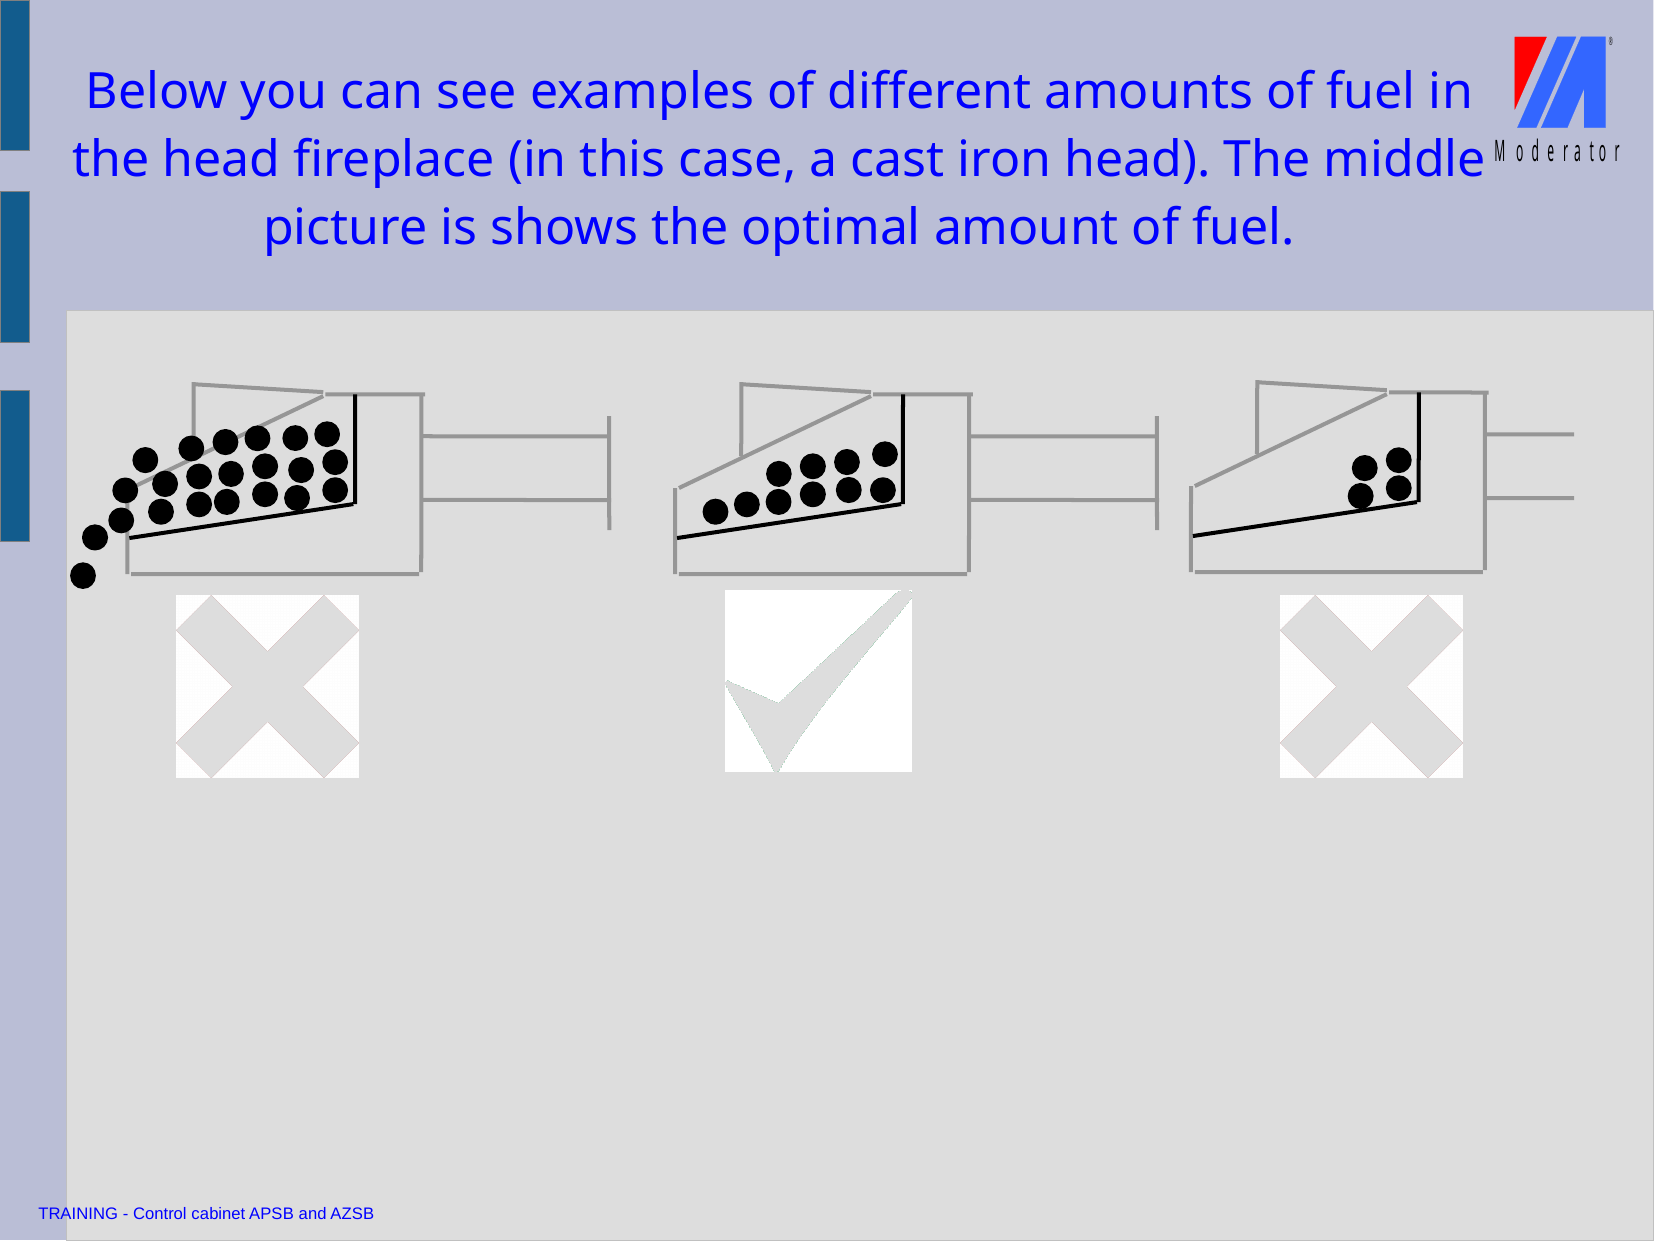

Below you can see examples of different amounts of fuel in the head fireplace (in this case, a cast iron head). The middle picture is shows the optimal amount of fuel.
TRAINING - Control cabinet APSB and AZSB